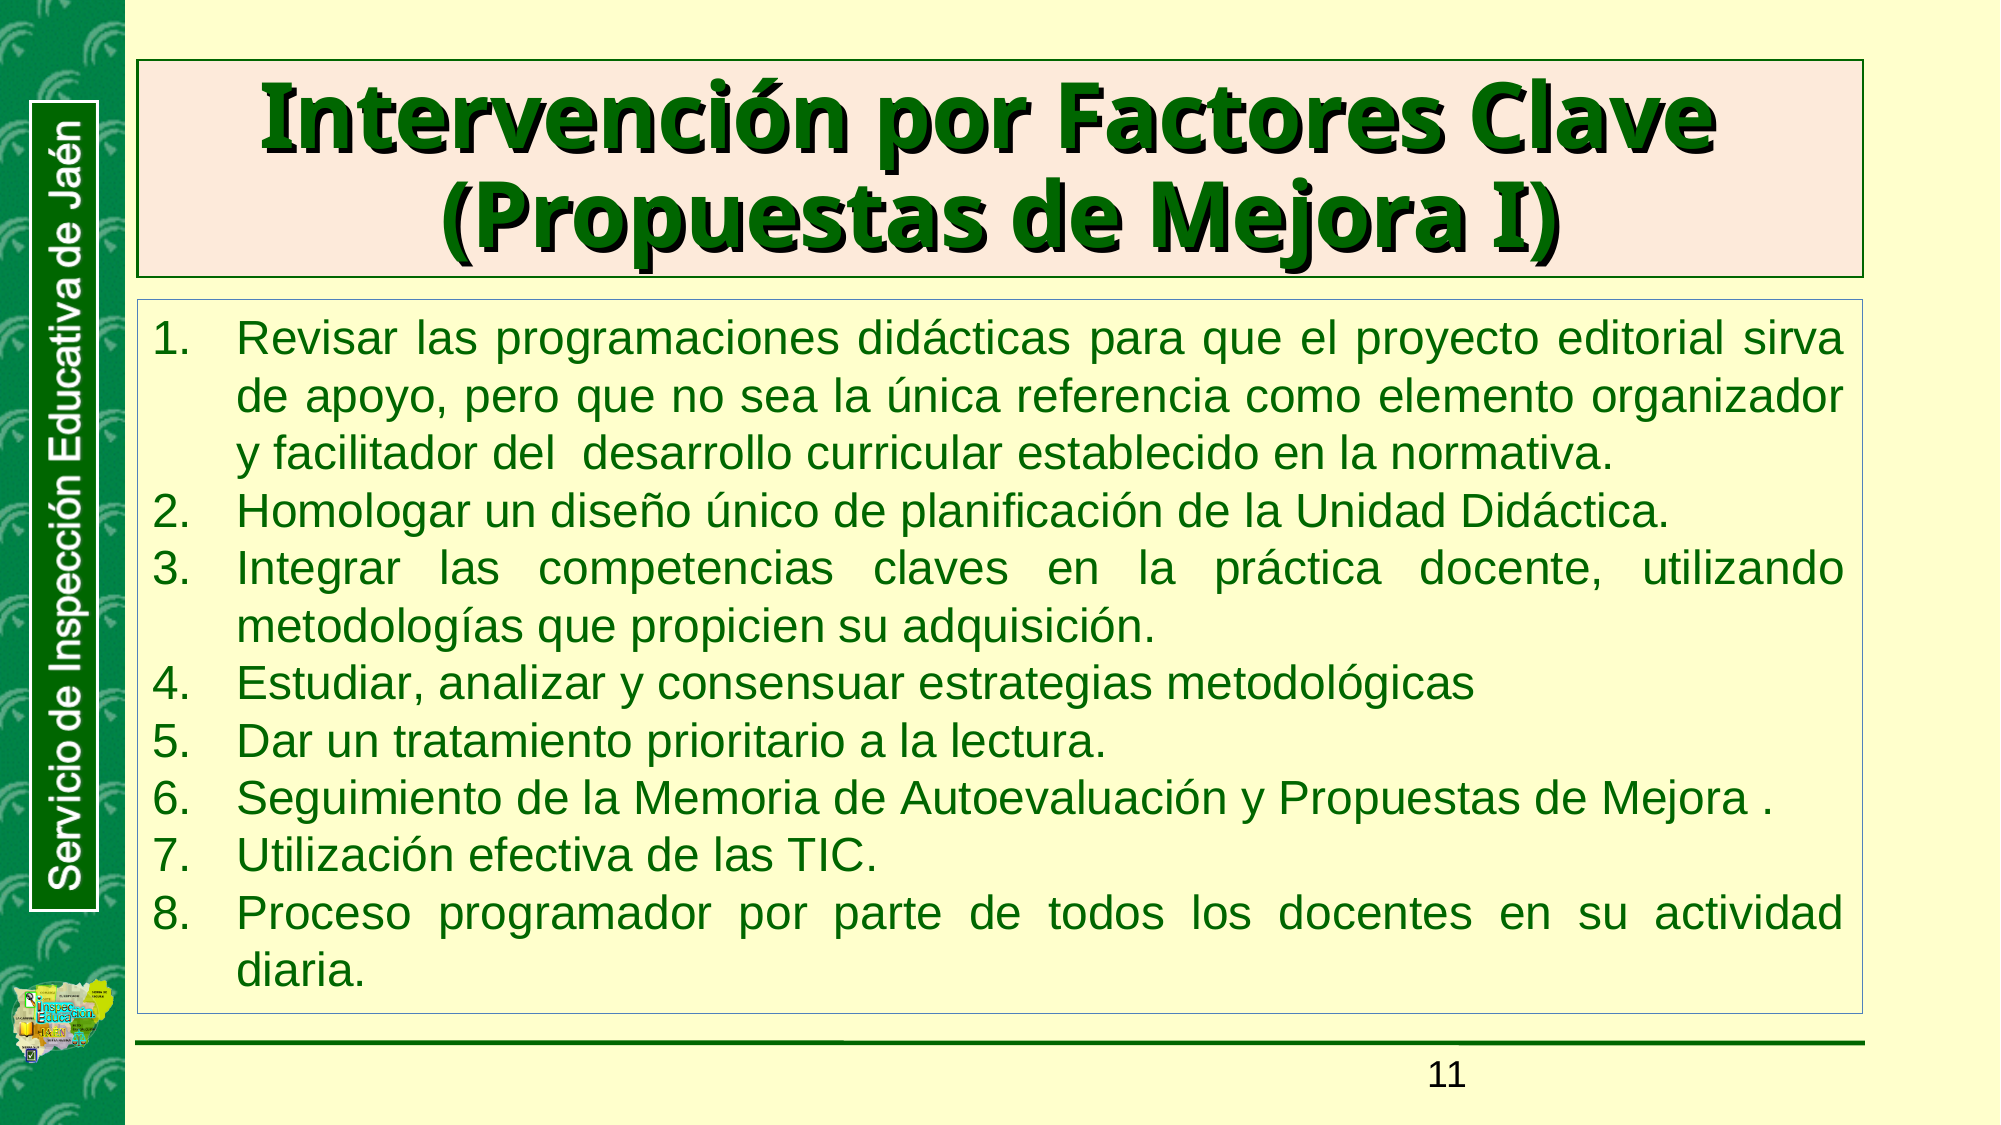

Intervención por Factores Clave (Propuestas de Mejora I)
Revisar las programaciones didácticas para que el proyecto editorial sirva de apoyo, pero que no sea la única referencia como elemento organizador y facilitador del desarrollo curricular establecido en la normativa.
Homologar un diseño único de planificación de la Unidad Didáctica.
Integrar las competencias claves en la práctica docente, utilizando metodologías que propicien su adquisición.
Estudiar, analizar y consensuar estrategias metodológicas
Dar un tratamiento prioritario a la lectura.
Seguimiento de la Memoria de Autoevaluación y Propuestas de Mejora .
Utilización efectiva de las TIC.
Proceso programador por parte de todos los docentes en su actividad diaria.